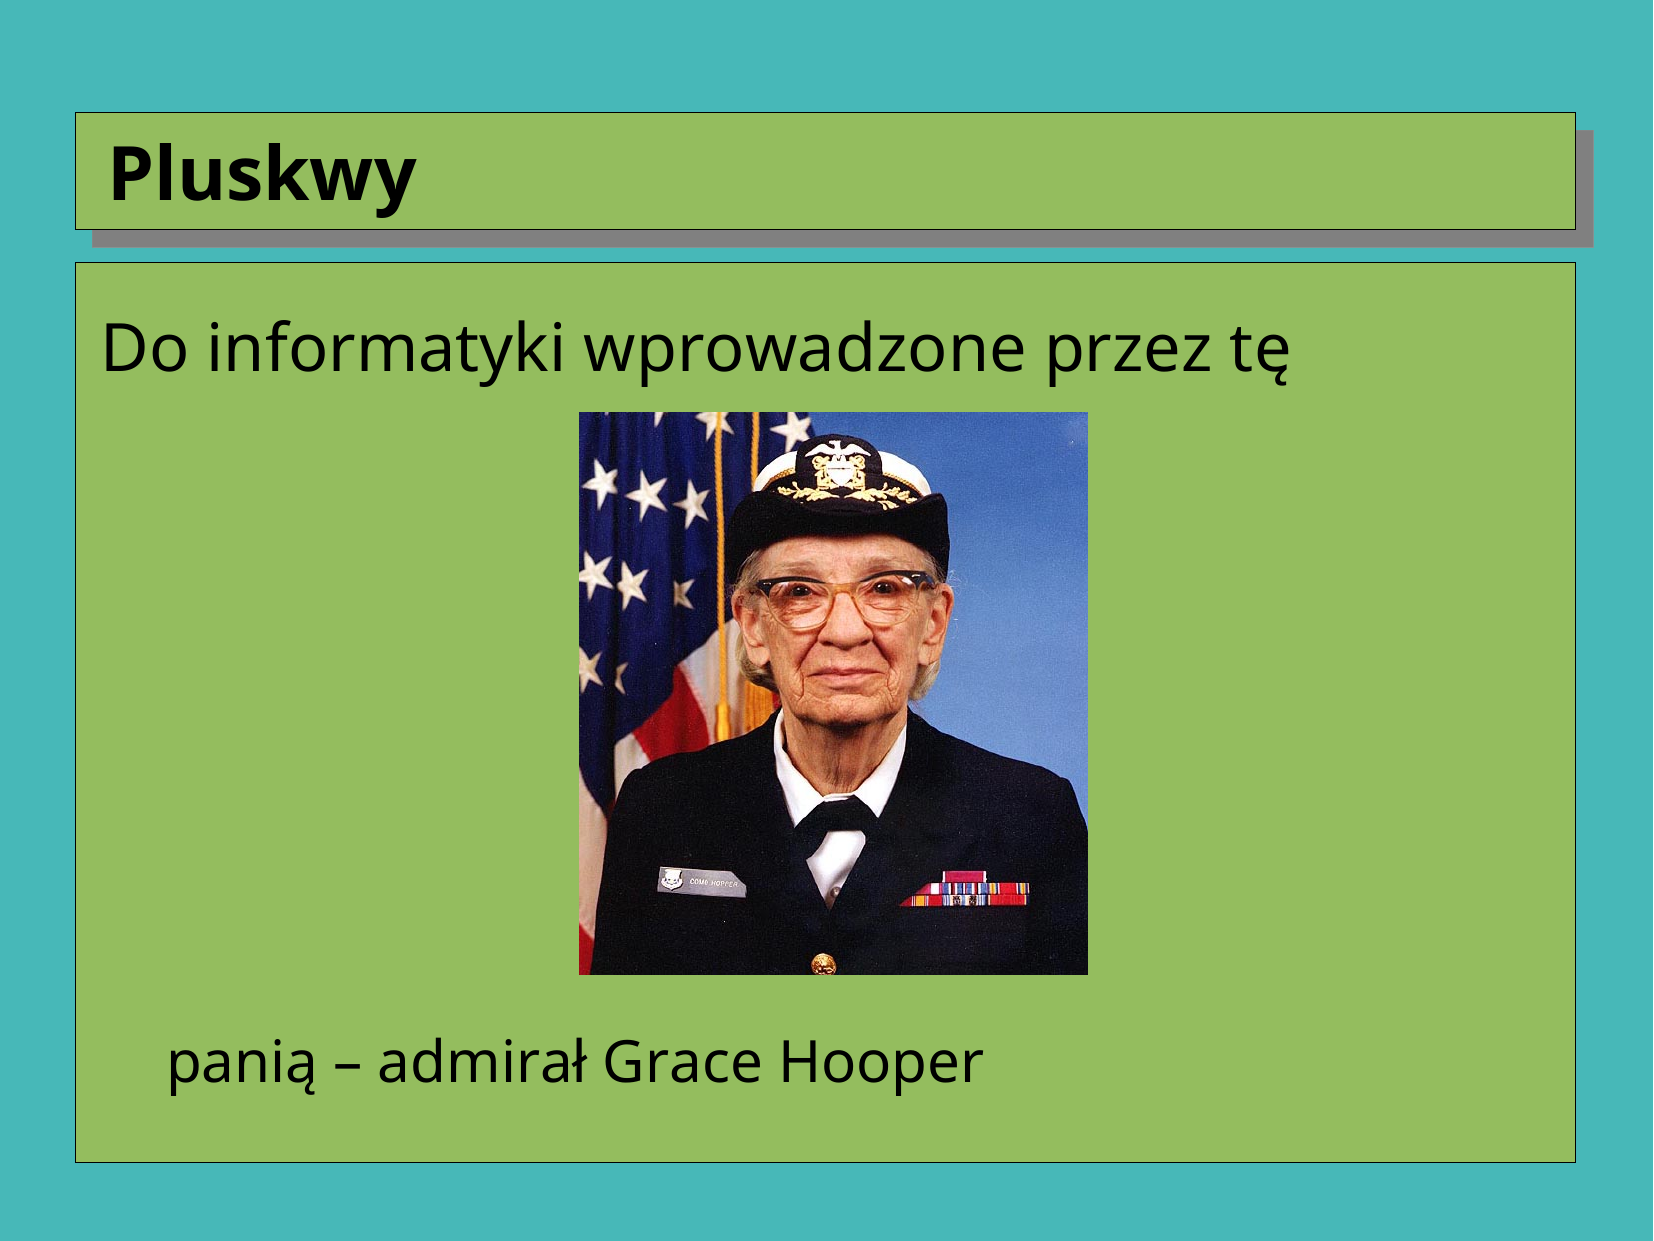

Pluskwy
# Do informatyki wprowadzone przez tę
 panią – admirał Grace Hooper